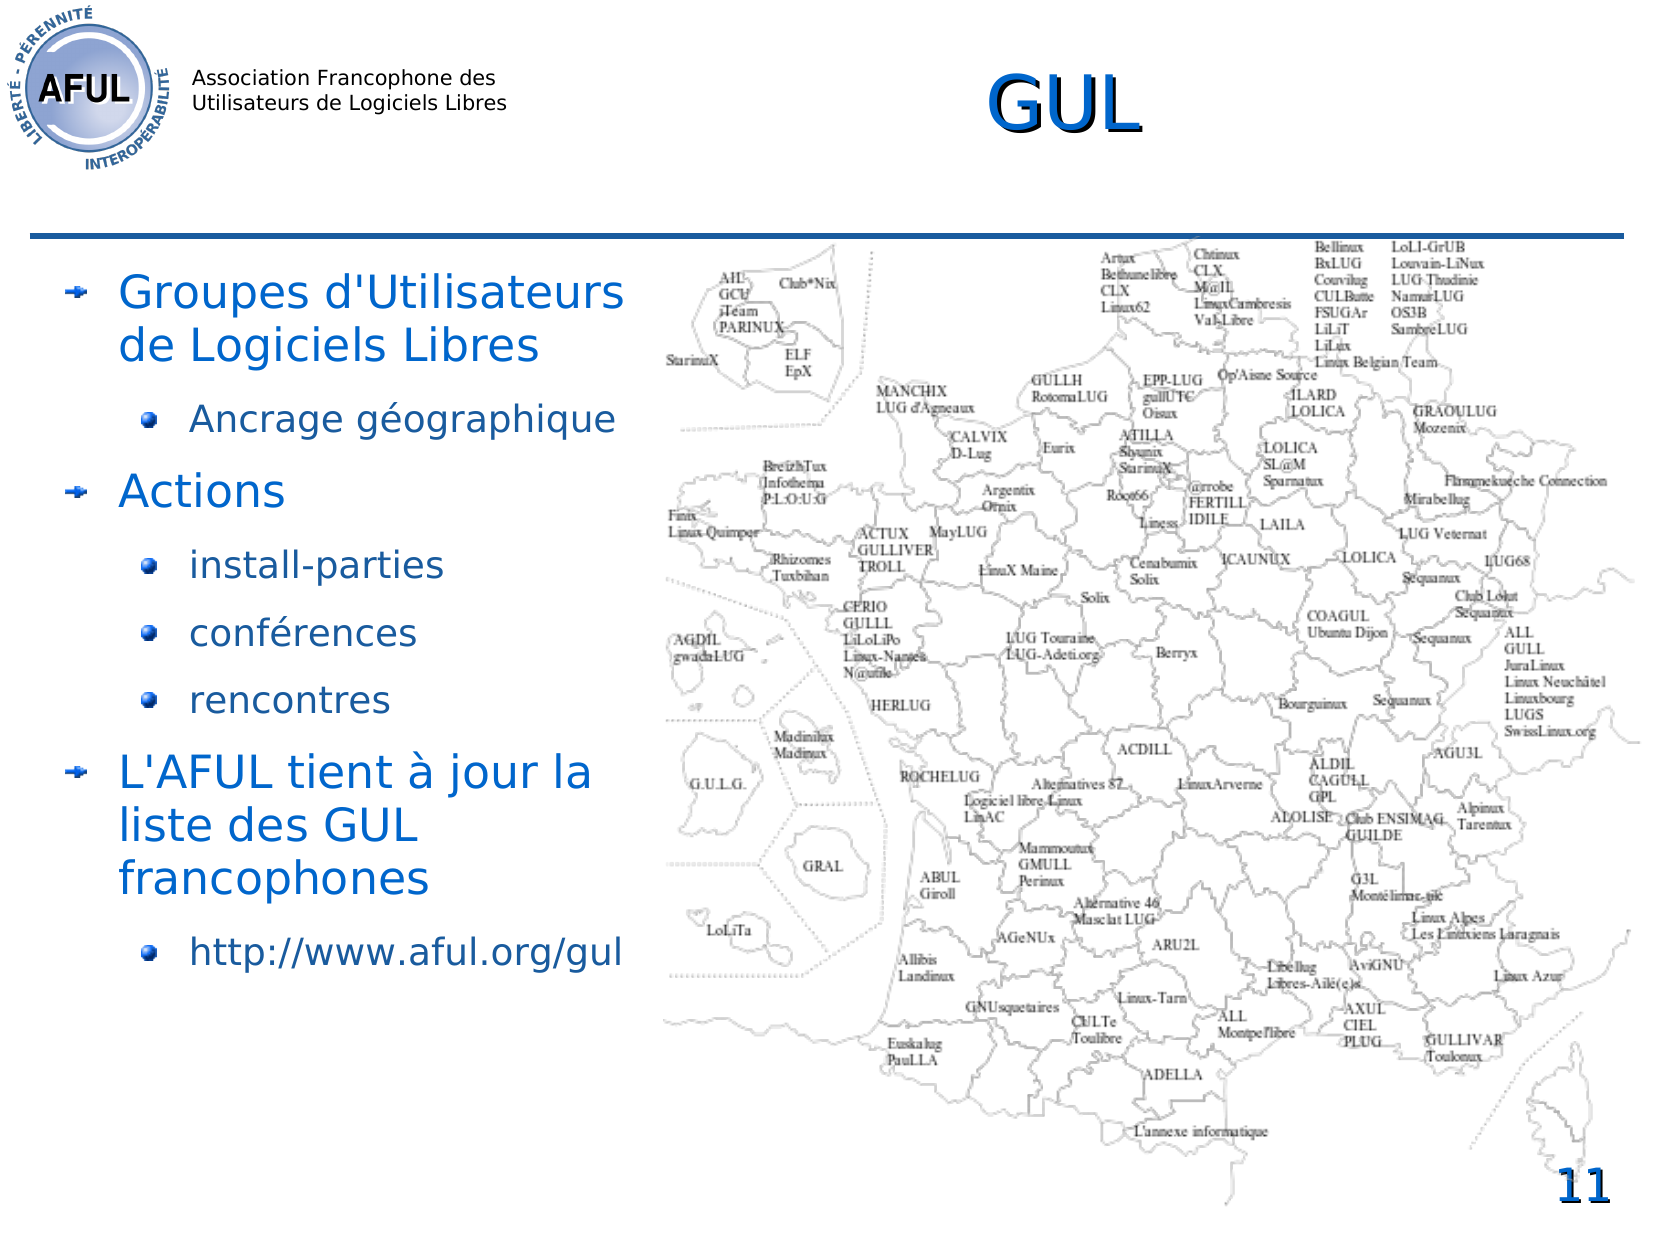

# GUL
Groupes d'Utilisateurs de Logiciels Libres
Ancrage géographique
Actions
install-parties
conférences
rencontres
L'AFUL tient à jour la liste des GUL francophones
http://www.aful.org/gul